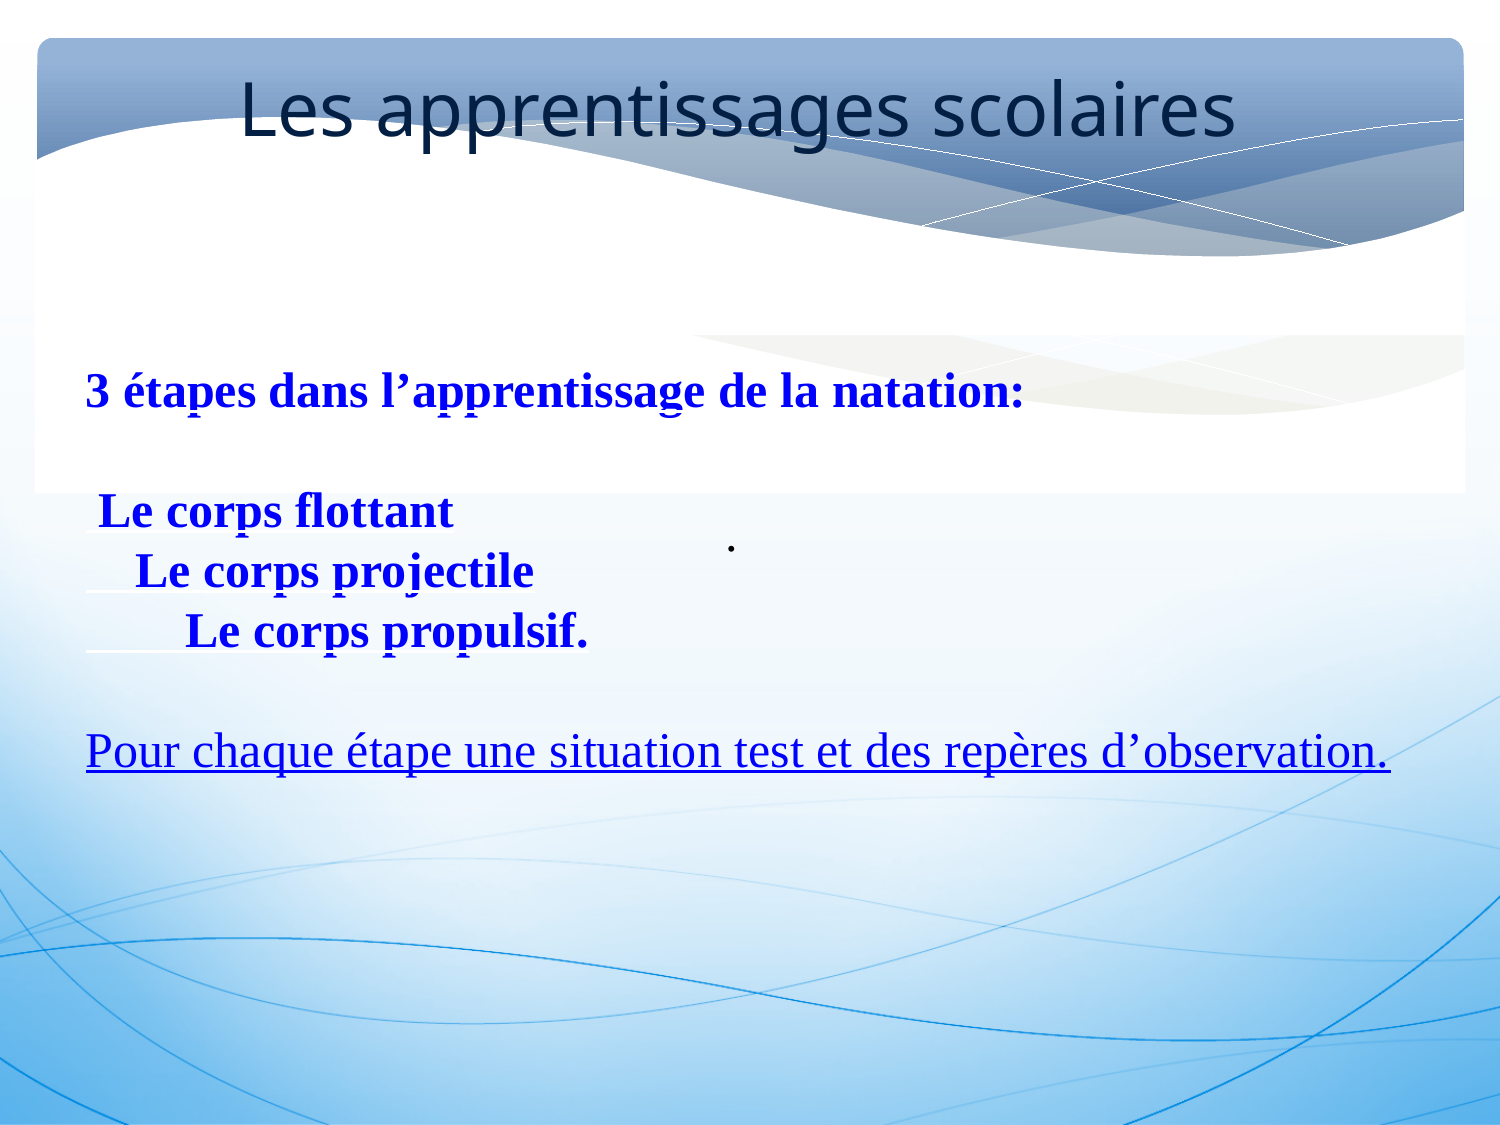

Les apprentissages scolaires
3 étapes dans l’apprentissage de la natation:
 Le corps flottant
 Le corps projectile
 Le corps propulsif.
Pour chaque étape une situation test et des repères d’observation.
.